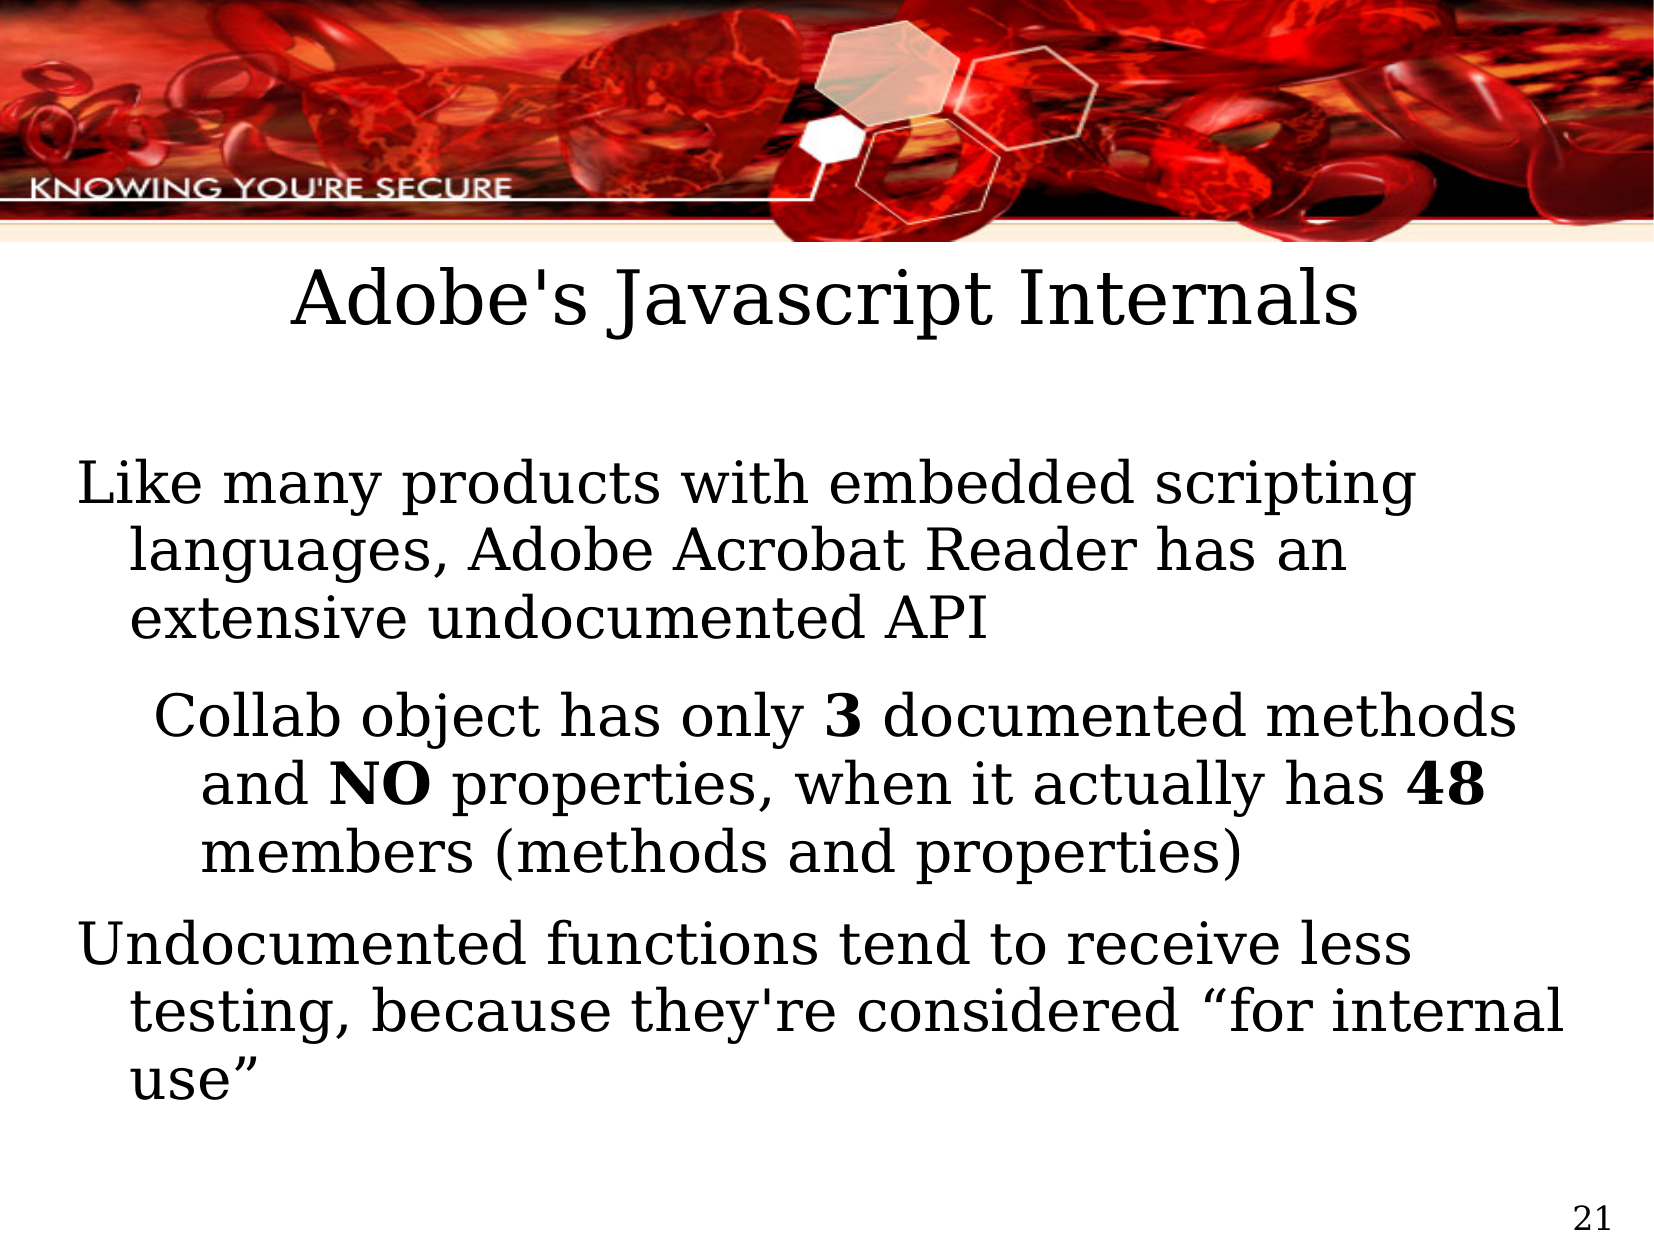

# Adobe's Javascript Internals
Like many products with embedded scripting languages, Adobe Acrobat Reader has an extensive undocumented API
Collab object has only 3 documented methods and NO properties, when it actually has 48 members (methods and properties)
Undocumented functions tend to receive less testing, because they're considered “for internal use”